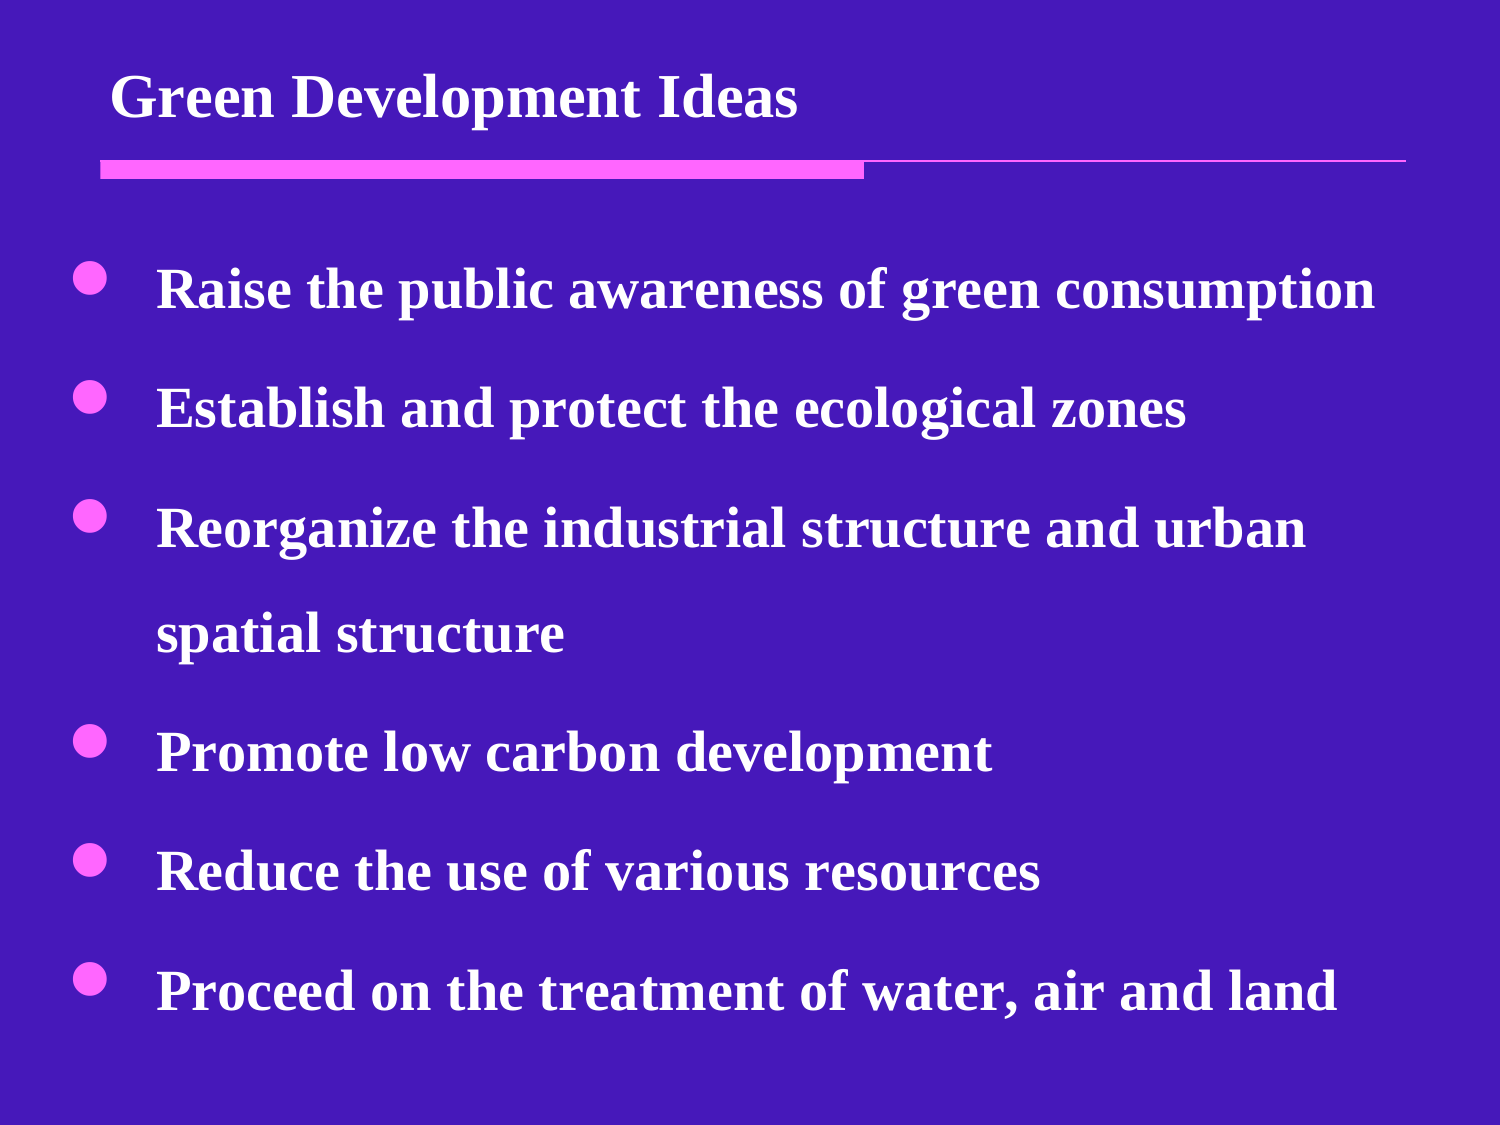

# Green Development Ideas
Raise the public awareness of green consumption
Establish and protect the ecological zones
Reorganize the industrial structure and urban spatial structure
Promote low carbon development
Reduce the use of various resources
Proceed on the treatment of water, air and land